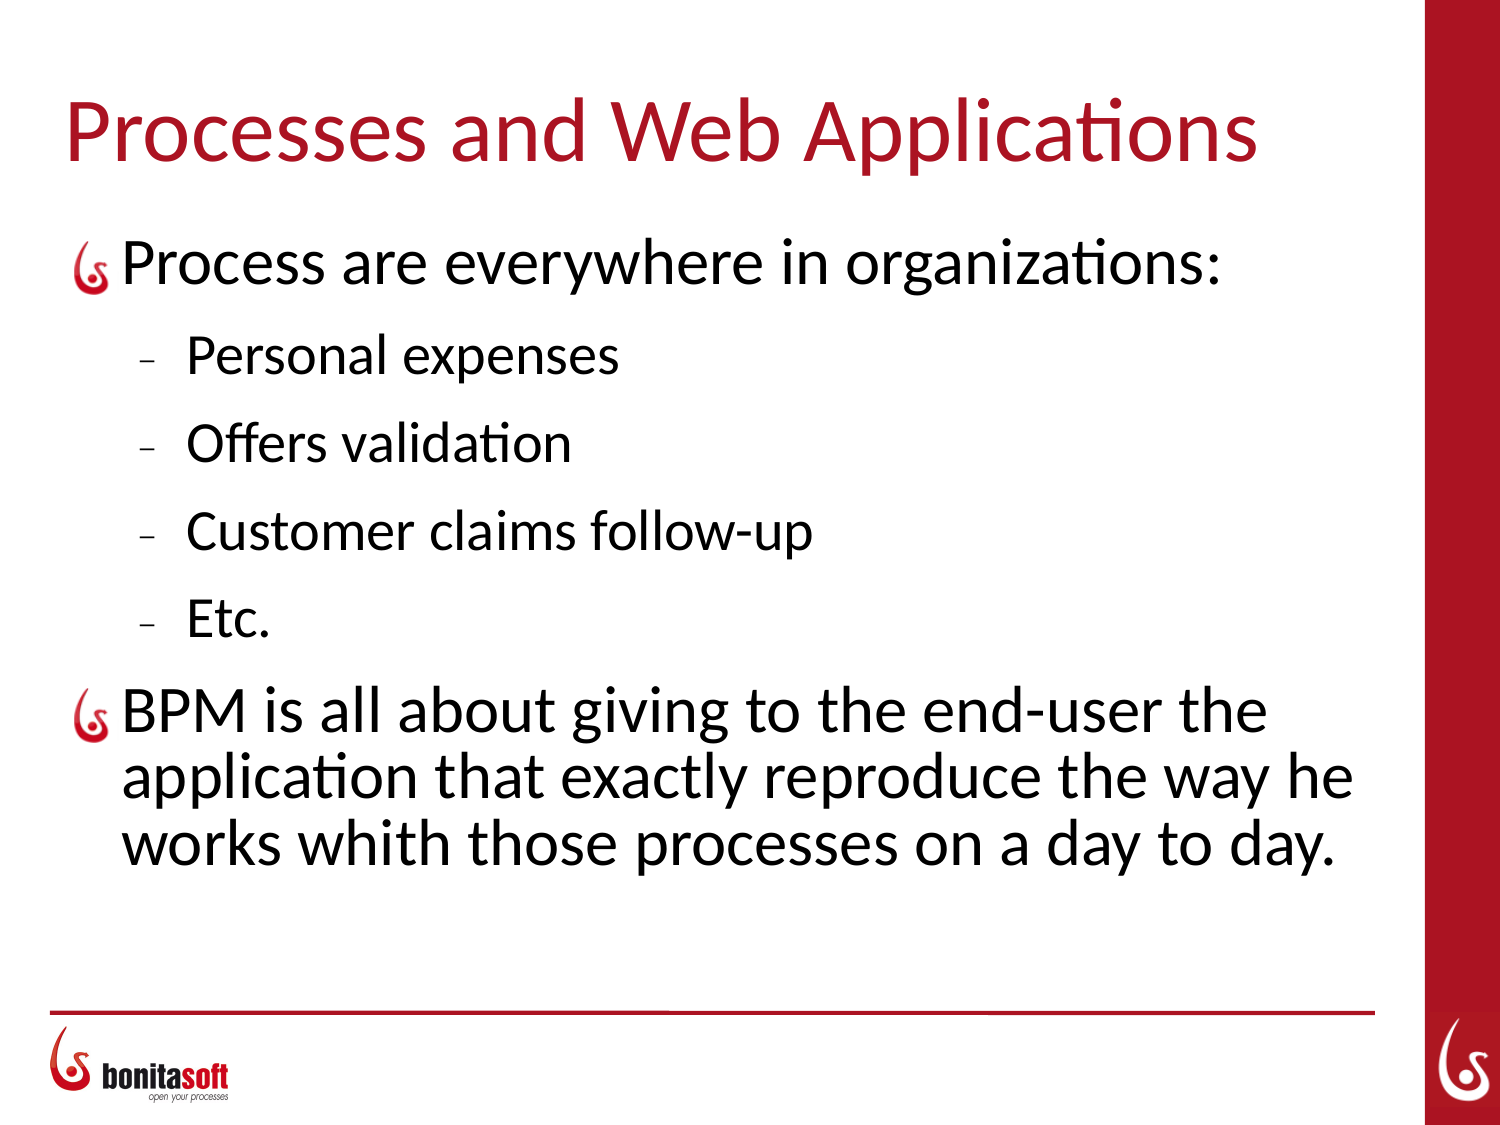

# Processes and Web Applications
Process are everywhere in organizations:
Personal expenses
Offers validation
Customer claims follow-up
Etc.
BPM is all about giving to the end-user the application that exactly reproduce the way he works whith those processes on a day to day.